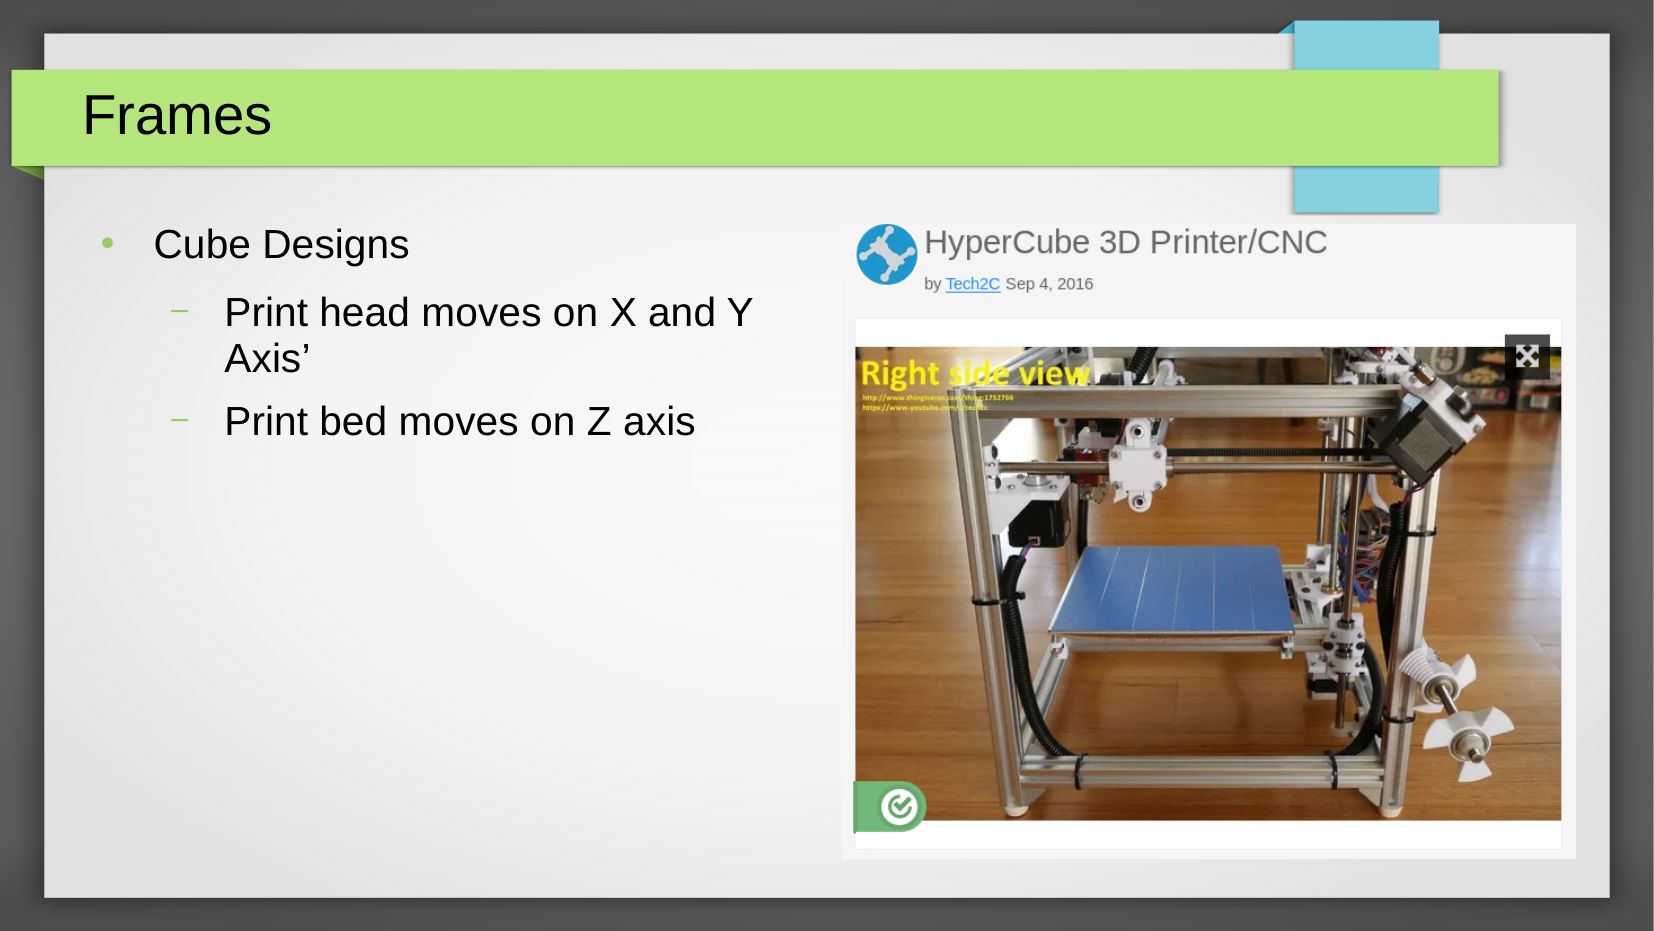

# Frames
Cube Designs
Print head moves on X and Y Axis’
Print bed moves on Z axis